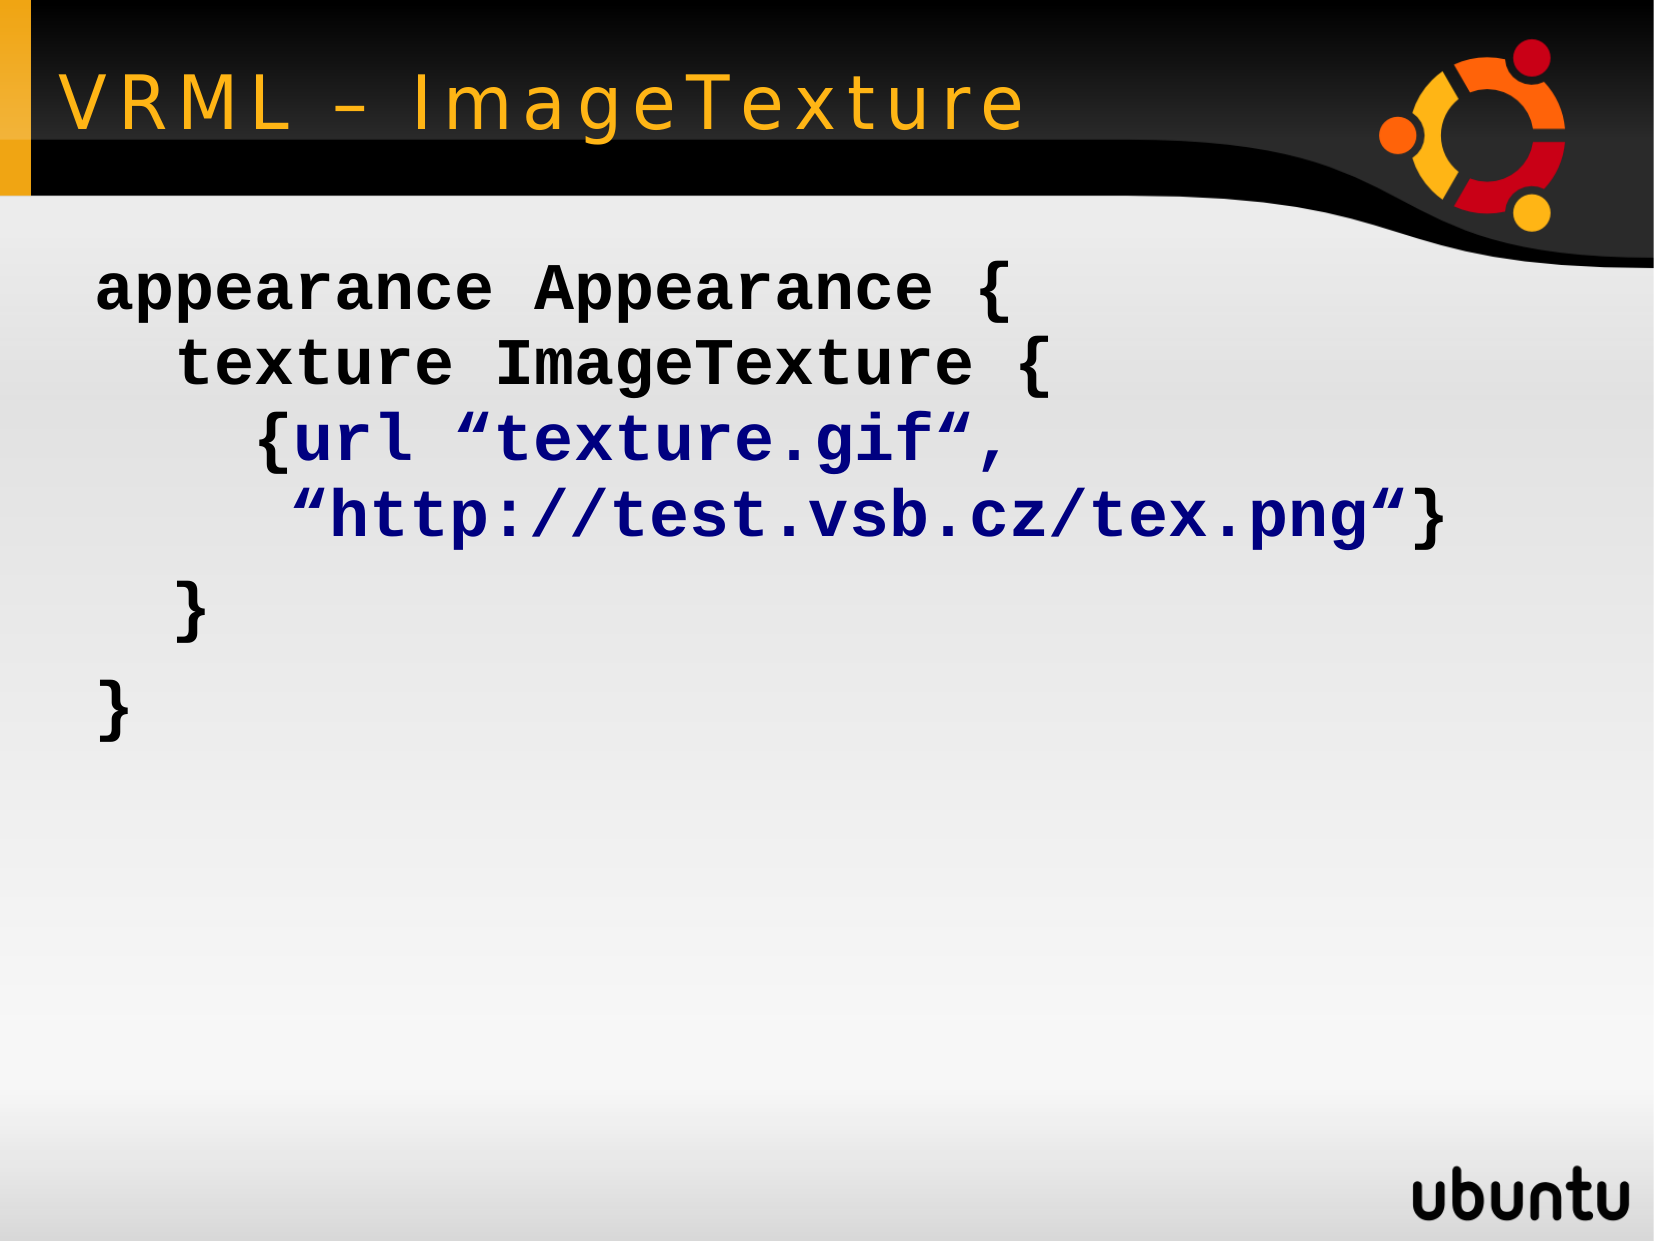

# VRML – ImageTexture
appearance Appearance {
 texture ImageTexture {
{url “texture.gif“, “http://test.vsb.cz/tex.png“}
}
}